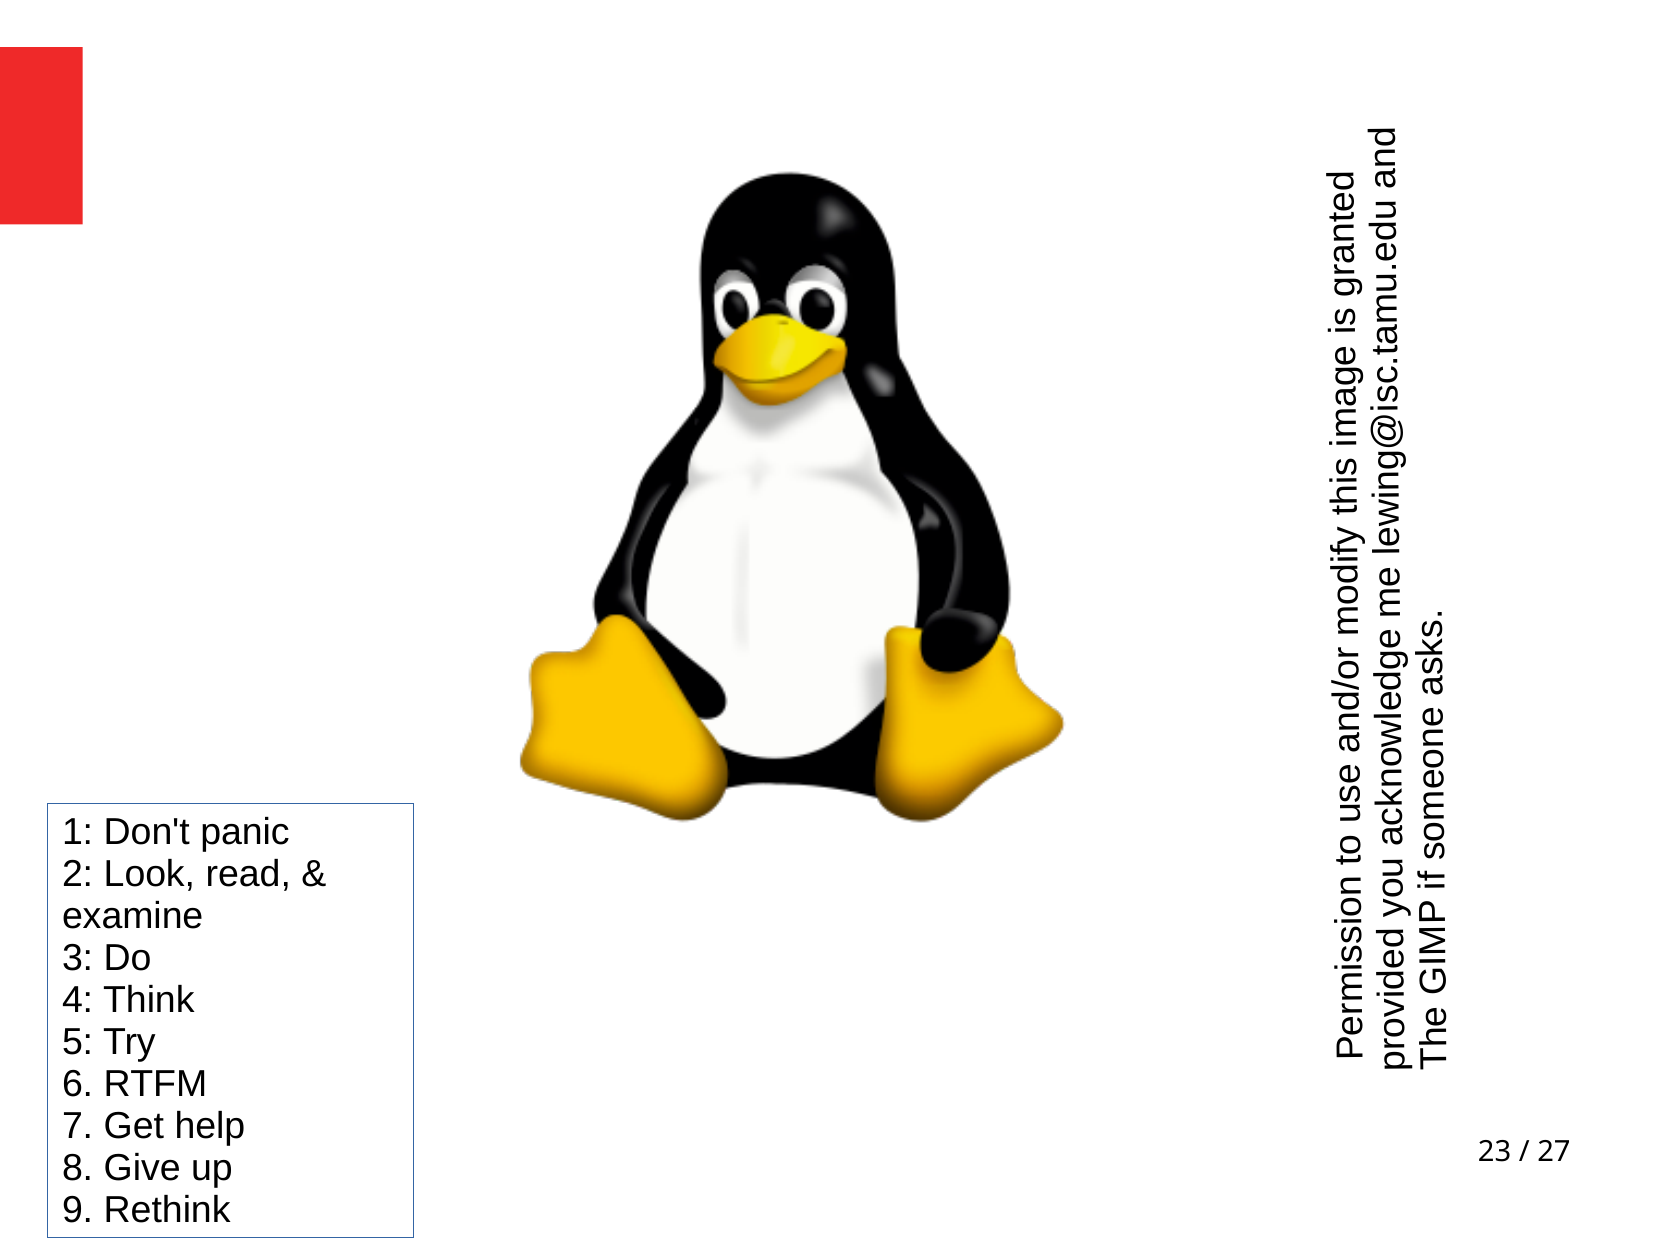

#
 Permission to use and/or modify this image is granted provided you acknowledge me lewing@isc.tamu.edu and The GIMP if someone asks.
1: Don't panic
2: Look, read, & examine
3: Do
4: Think
5: Try
6. RTFM
7. Get help
8. Give up
9. Rethink
23